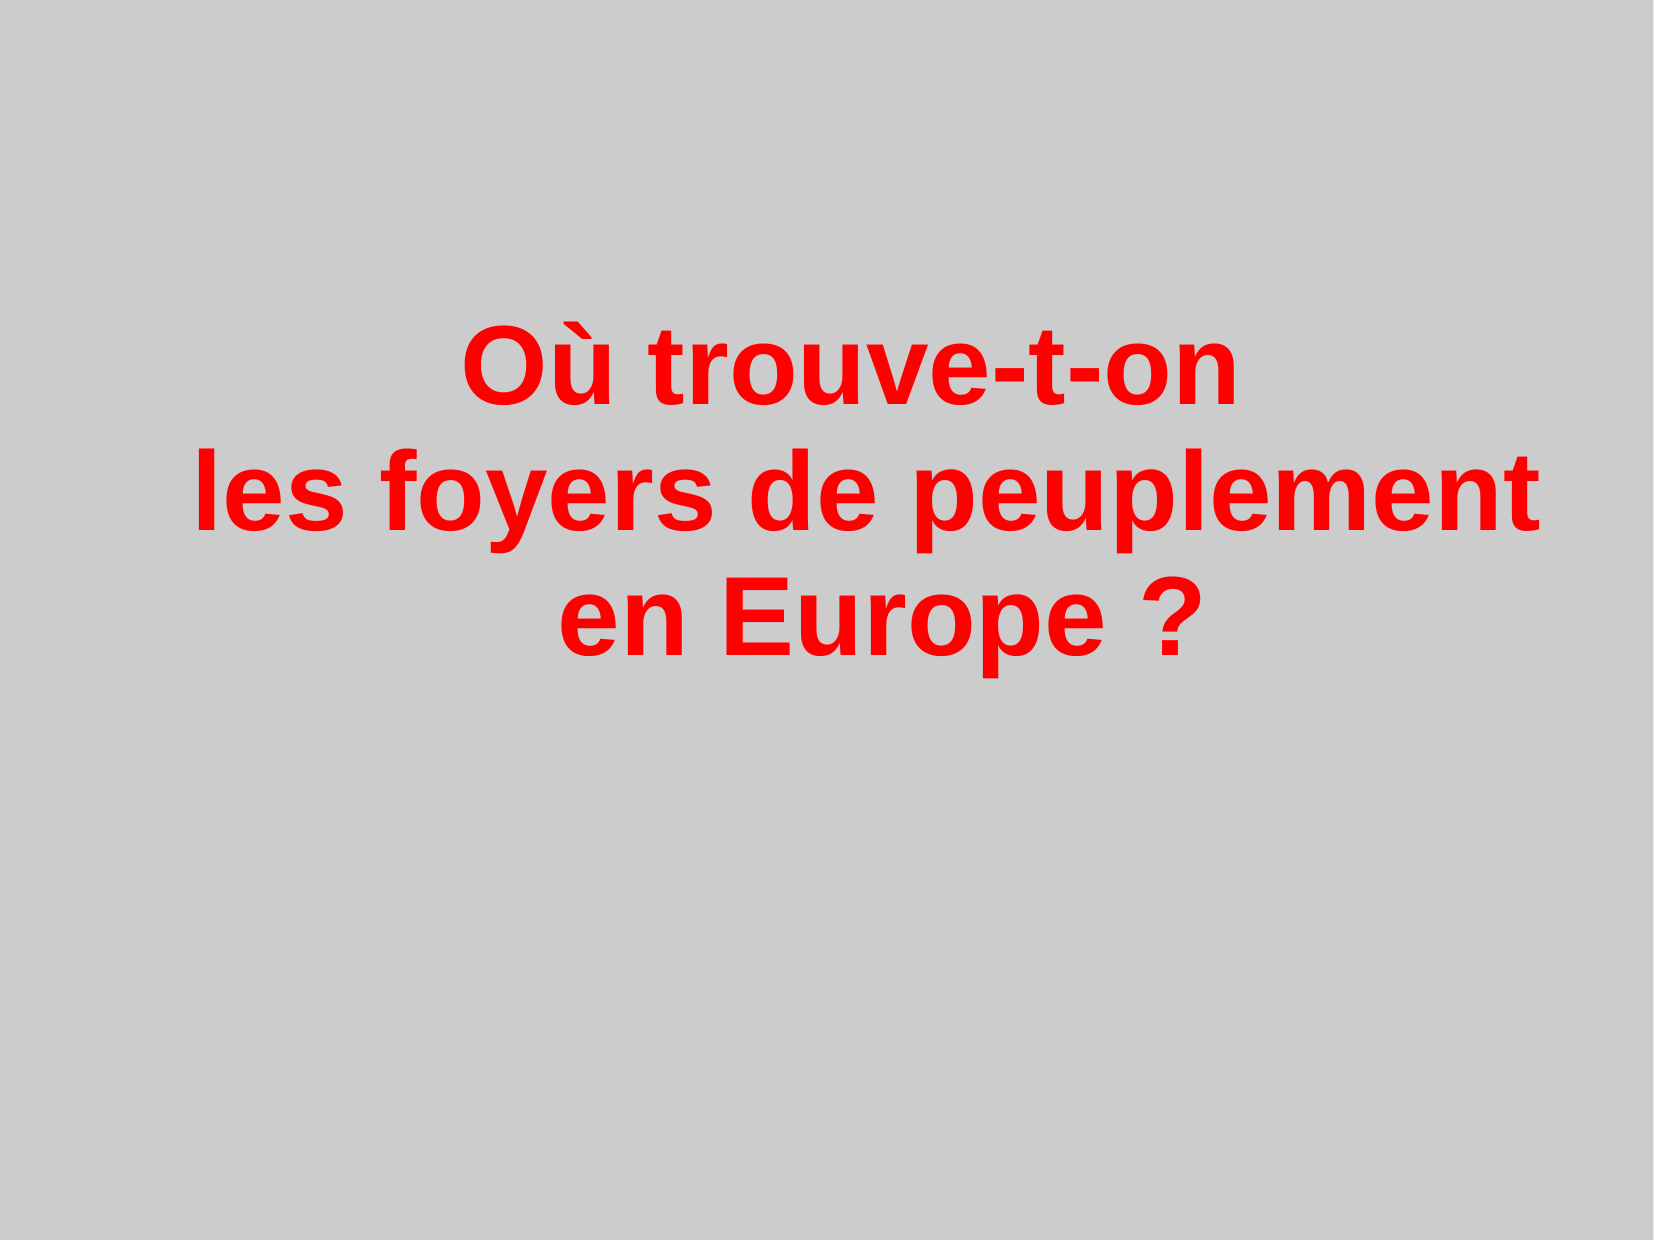

Où trouve-t-on
les foyers de peuplement
 en Europe ?